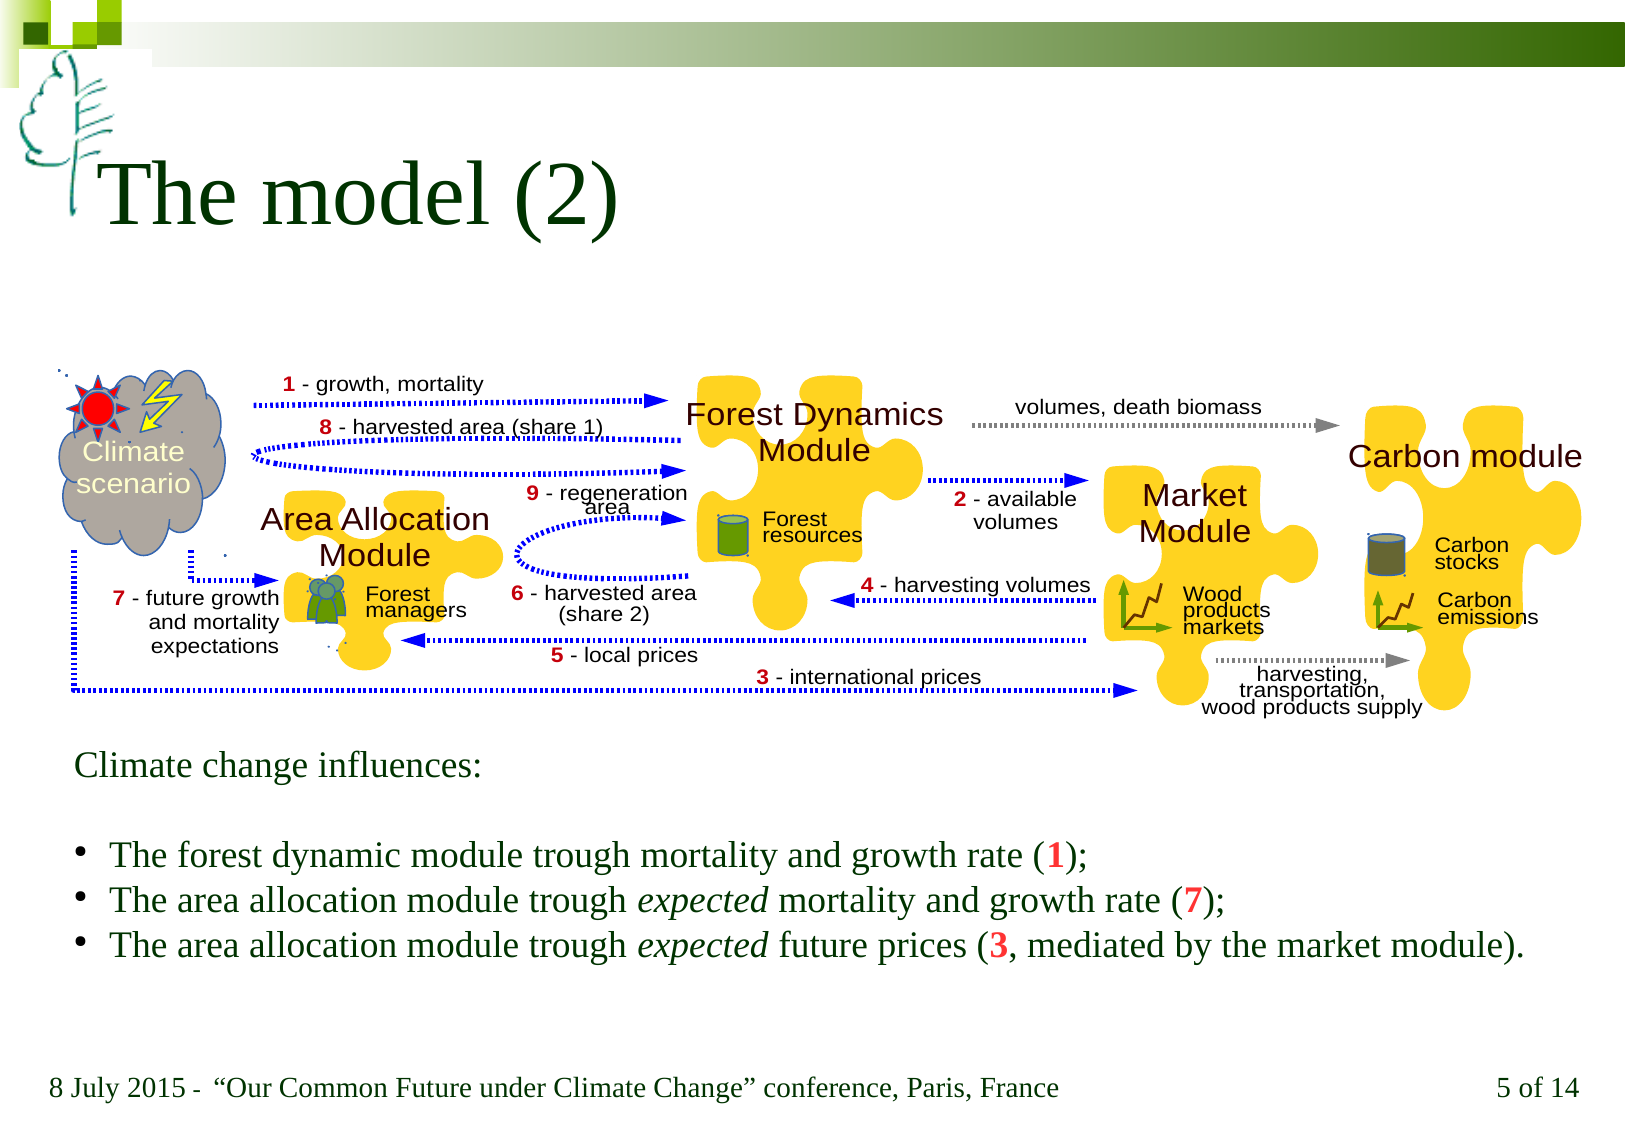

# The model (2)
Climate change influences:
The forest dynamic module trough mortality and growth rate (1);
The area allocation module trough expected mortality and growth rate (7);
The area allocation module trough expected future prices (3, mediated by the market module).